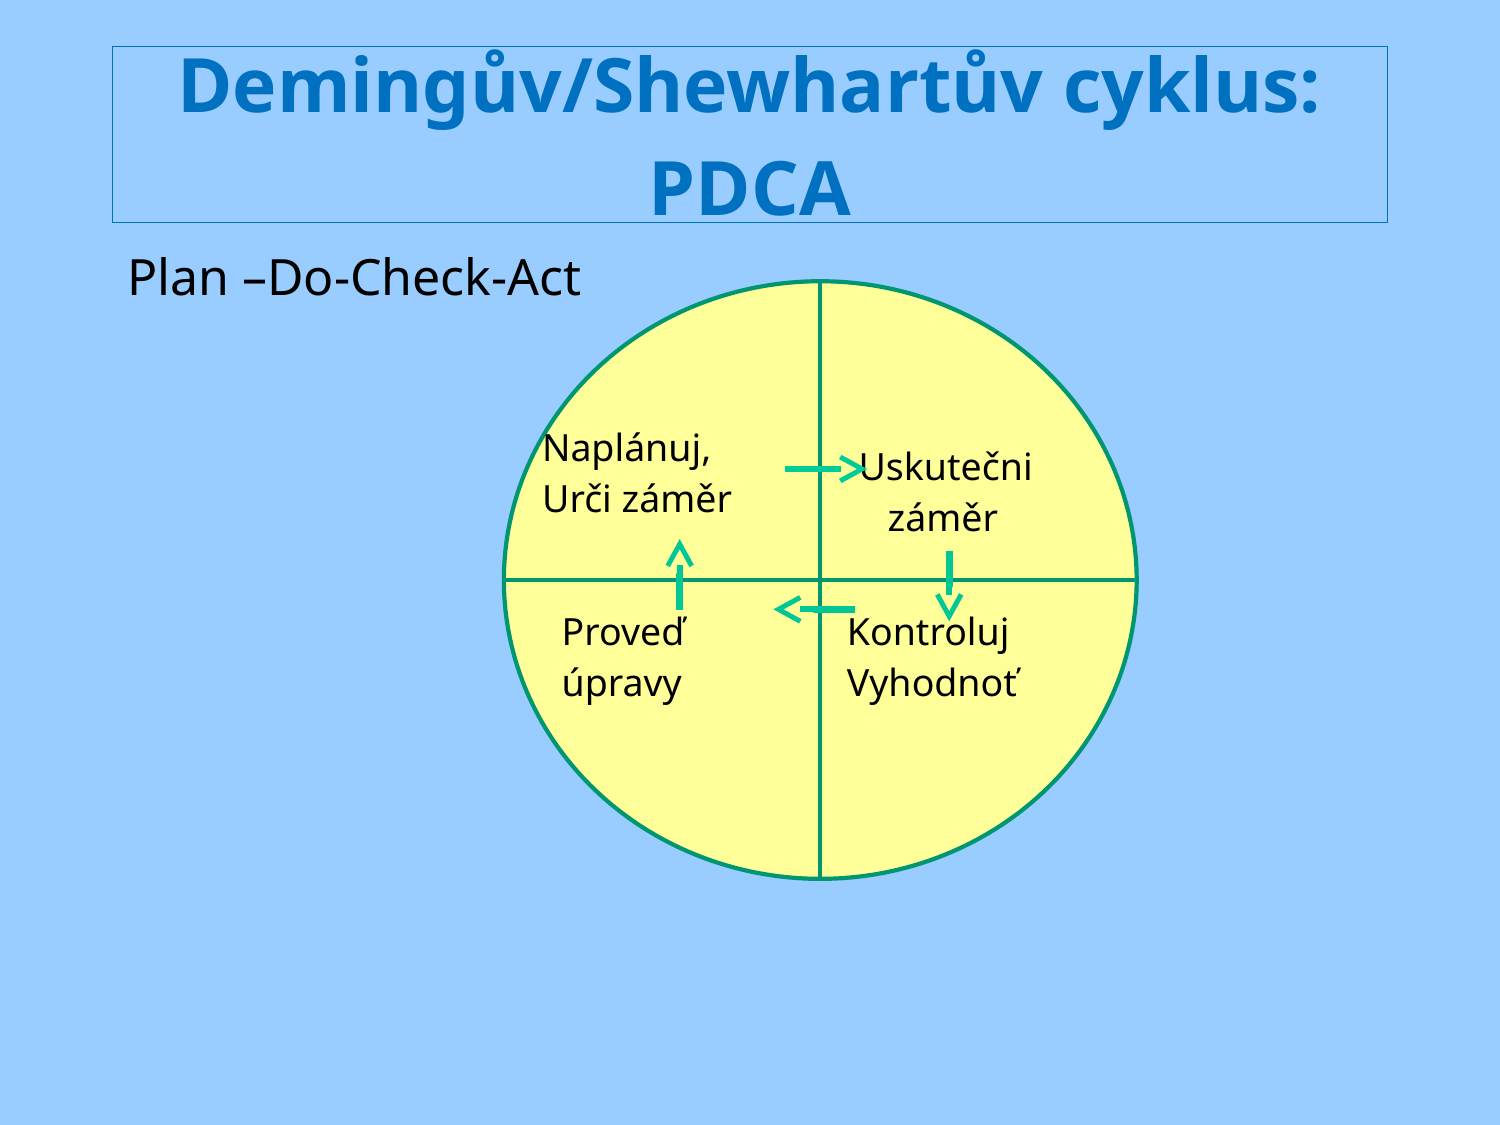

# Demingův/Shewhartův cyklus: PDCA
Plan –Do-Check-Act
 Naplánuj,
Urči záměr
Uskutečni
 záměr
 Proveď
 úpravy
Kontroluj
Vyhodnoť